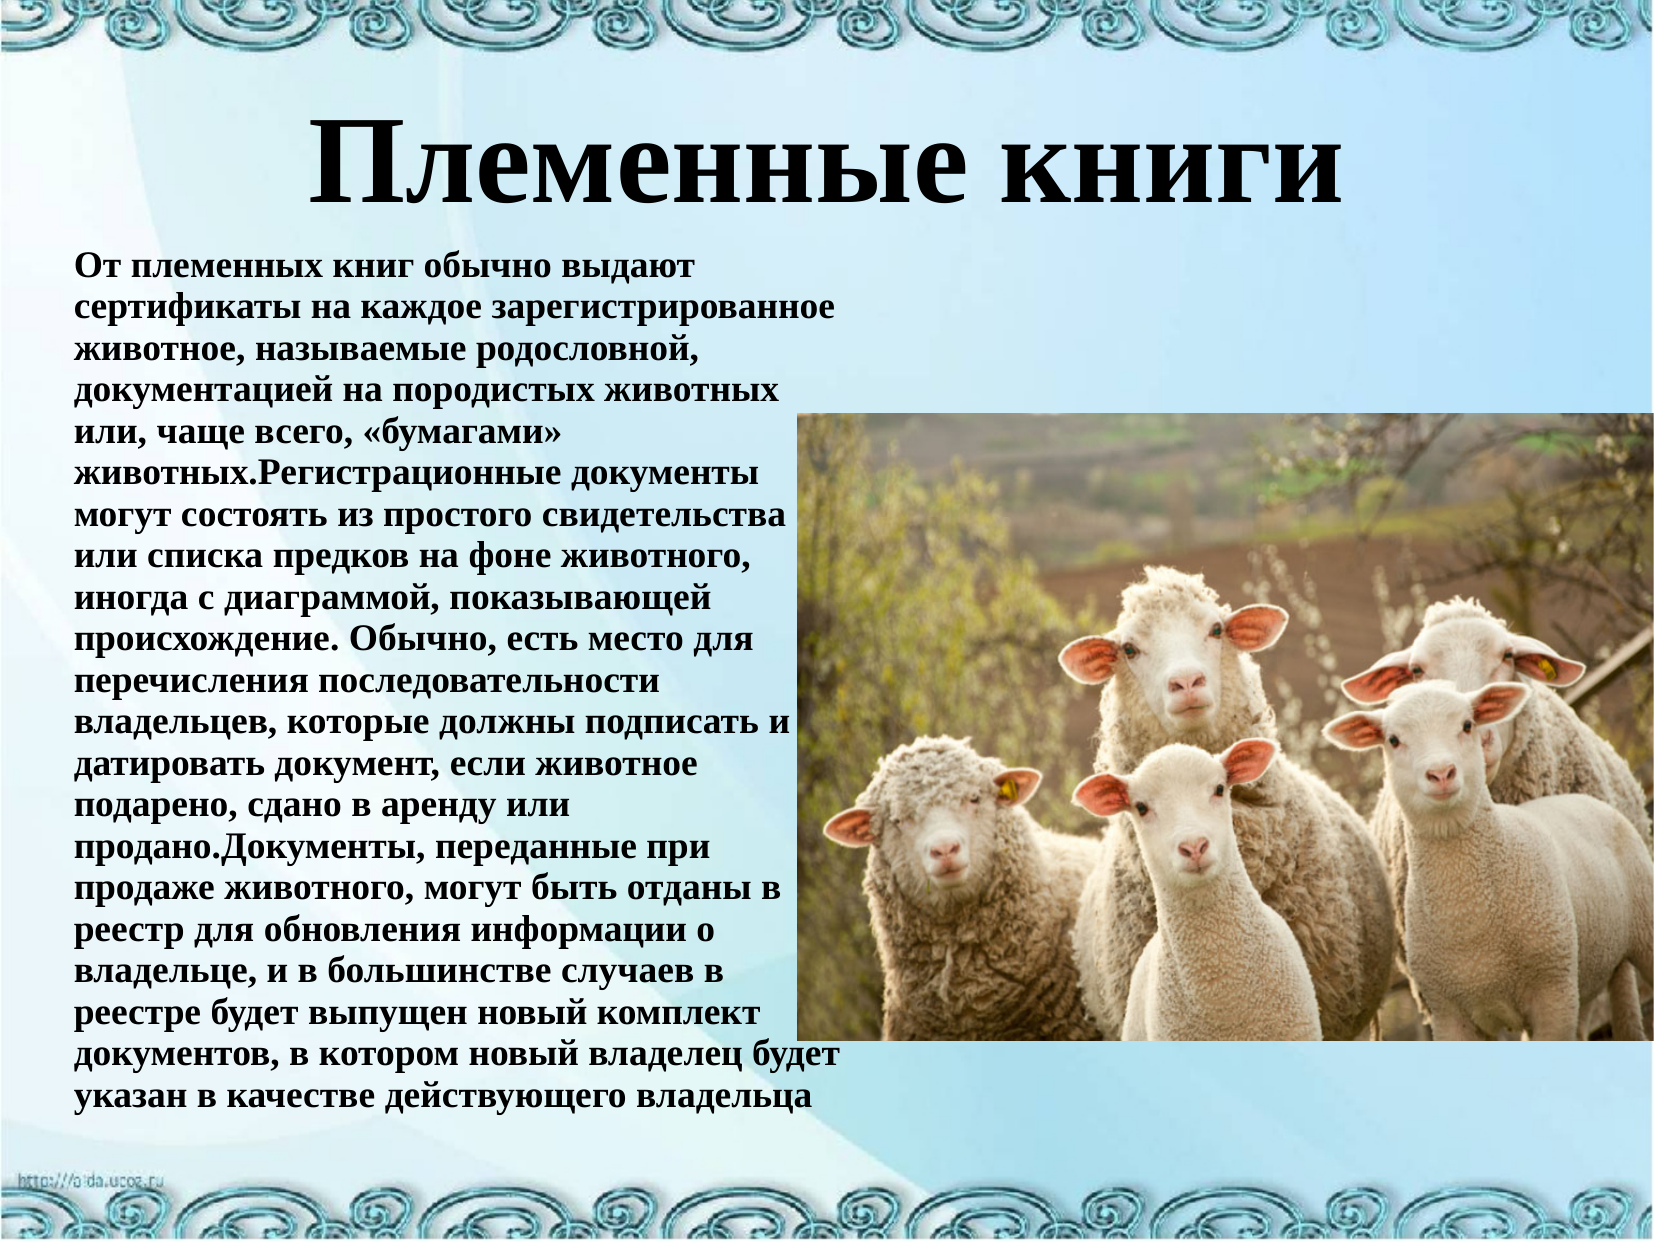

# Племенные книги
От племенных книг обычно выдают сертификаты на каждое зарегистрированное животное, называемые родословной, документацией на породистых животных или, чаще всего, «бумагами» животных.Регистрационные документы могут состоять из простого свидетельства или списка предков на фоне животного, иногда с диаграммой, показывающей происхождение. Обычно, есть место для перечисления последовательности владельцев, которые должны подписать и датировать документ, если животное подарено, сдано в аренду или продано.Документы, переданные при продаже животного, могут быть отданы в реестр для обновления информации о владельце, и в большинстве случаев в реестре будет выпущен новый комплект документов, в котором новый владелец будет указан в качестве действующего владельца